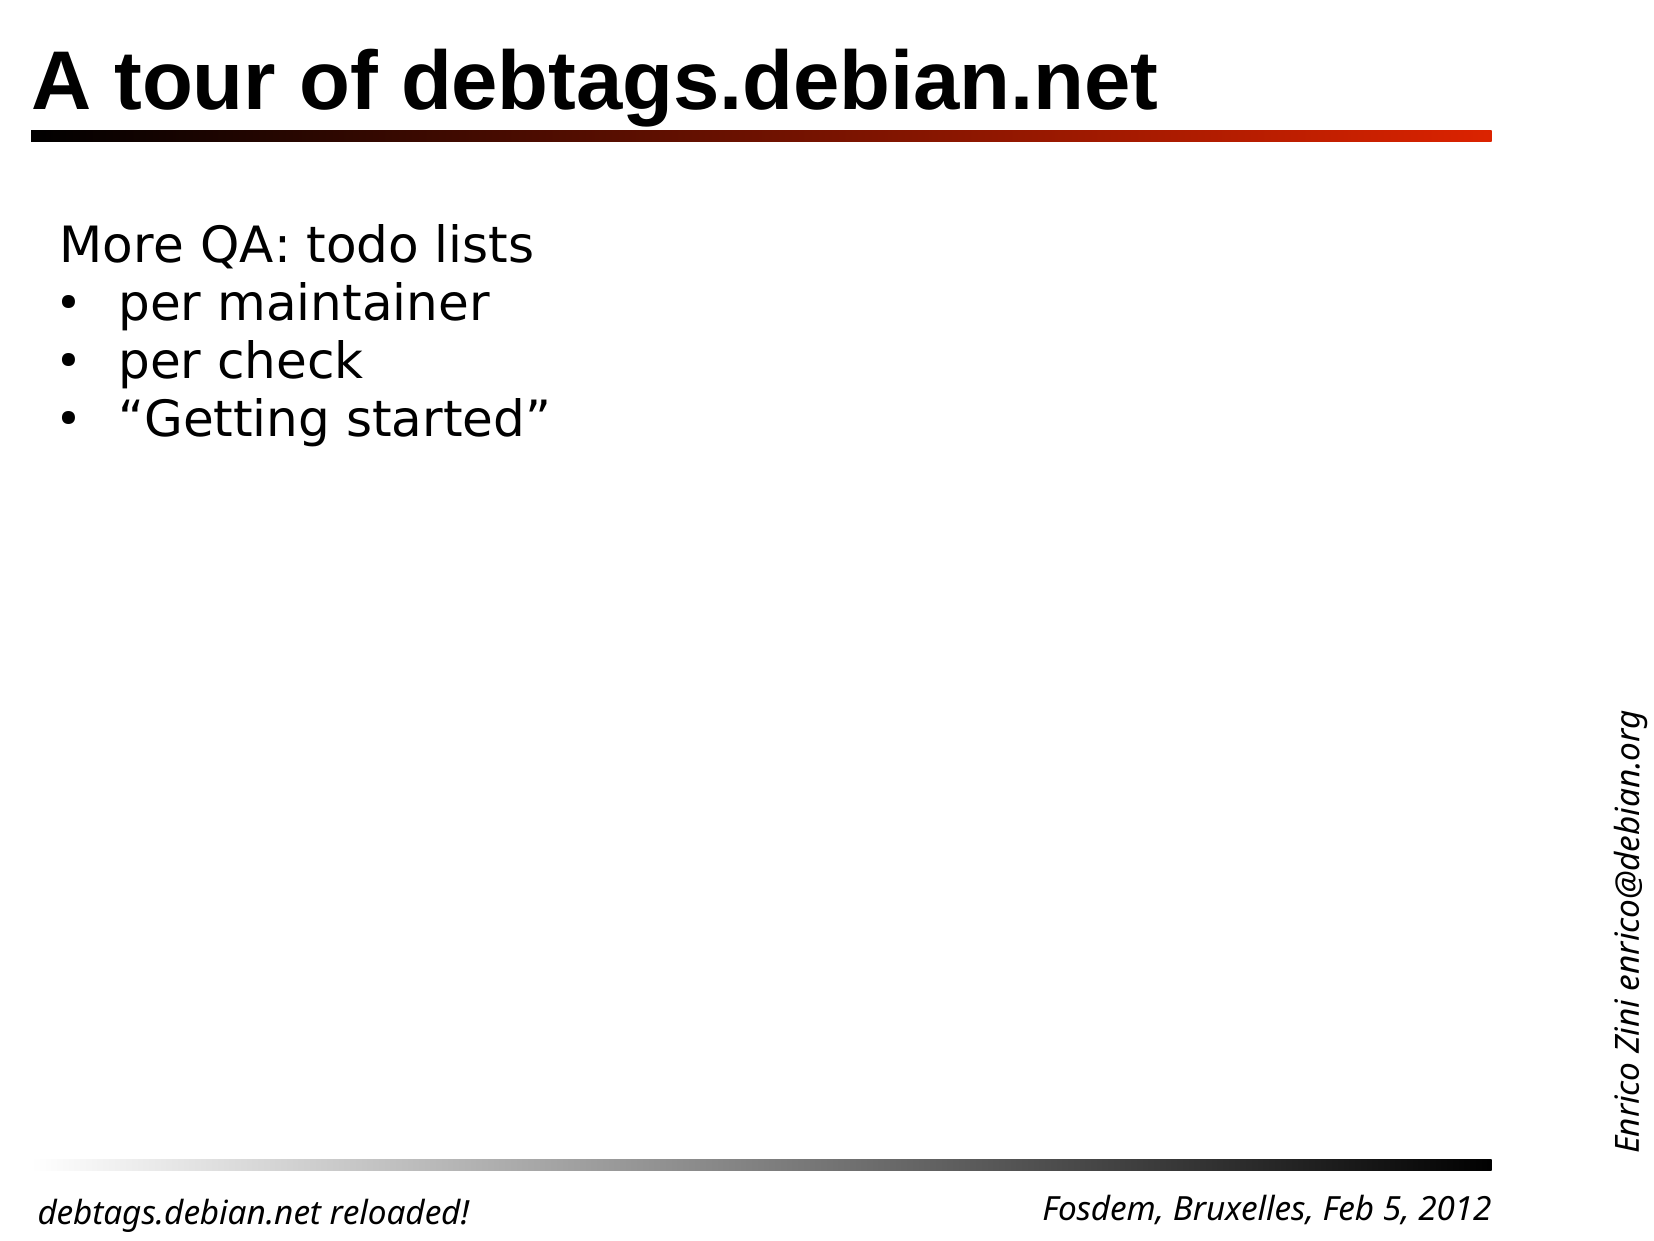

A tour of debtags.debian.net
More QA: todo lists
per maintainer
per check
“Getting started”